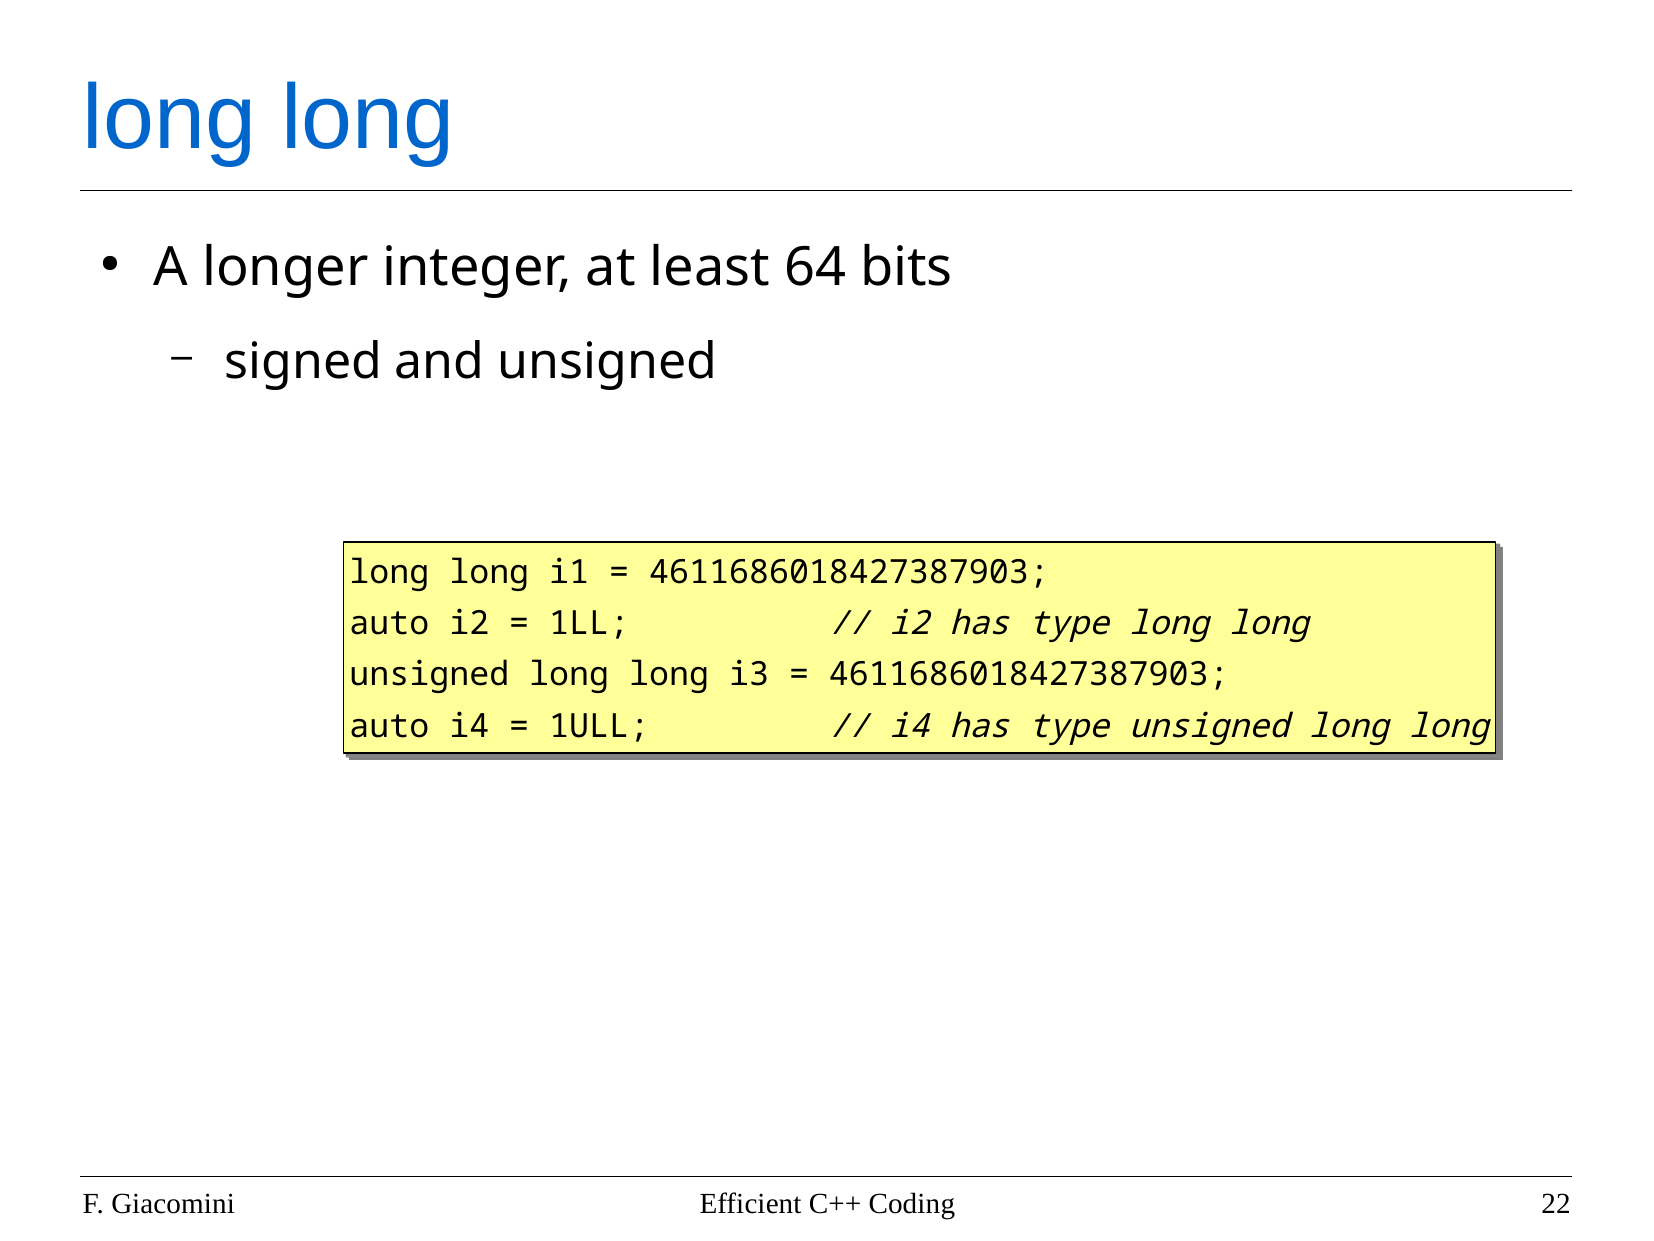

# long long
A longer integer, at least 64 bits
signed and unsigned
long long i1 = 4611686018427387903;
auto i2 = 1LL; // i2 has type long long
unsigned long long i3 = 4611686018427387903;
auto i4 = 1ULL; // i4 has type unsigned long long
F. Giacomini
Efficient C++ Coding
22